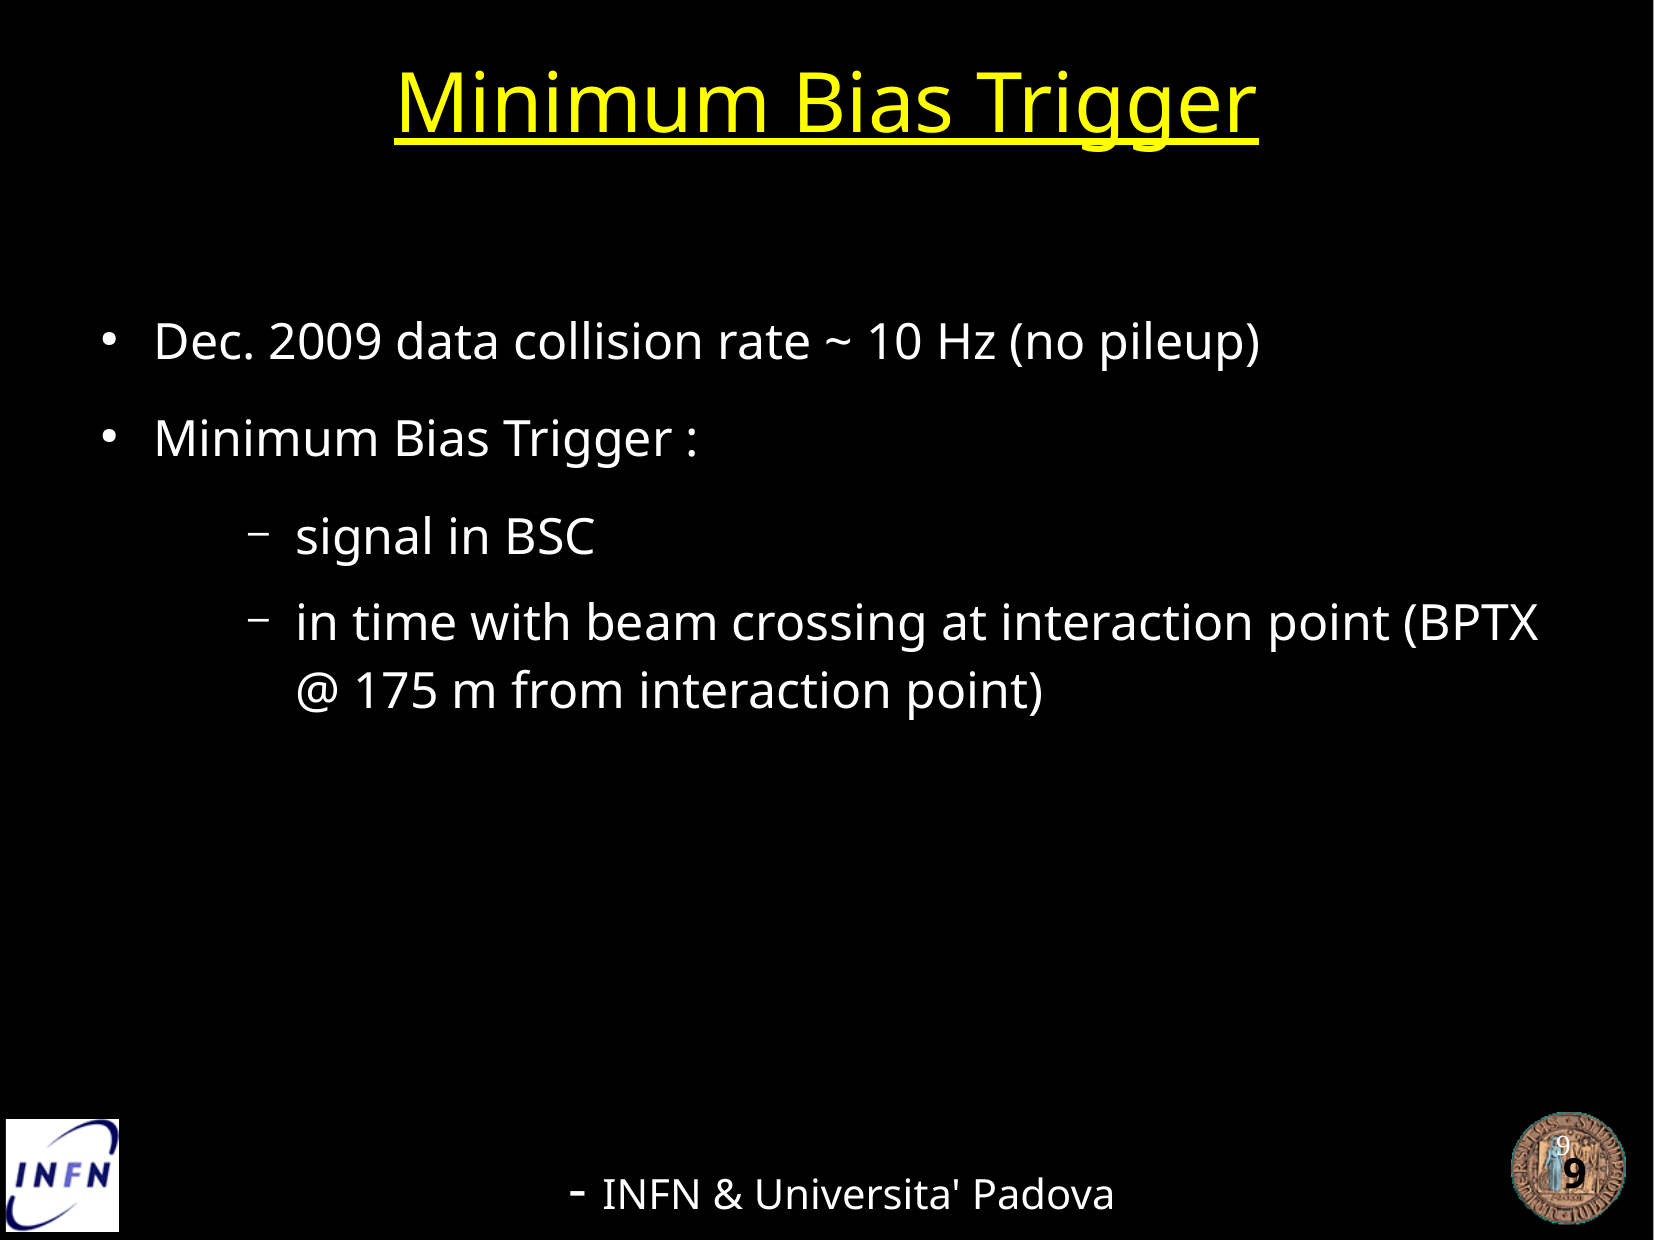

# Minimum Bias Trigger
Dec. 2009 data collision rate ~ 10 Hz (no pileup)
Minimum Bias Trigger :
signal in BSC
in time with beam crossing at interaction point (BPTX @ 175 m from interaction point)
9